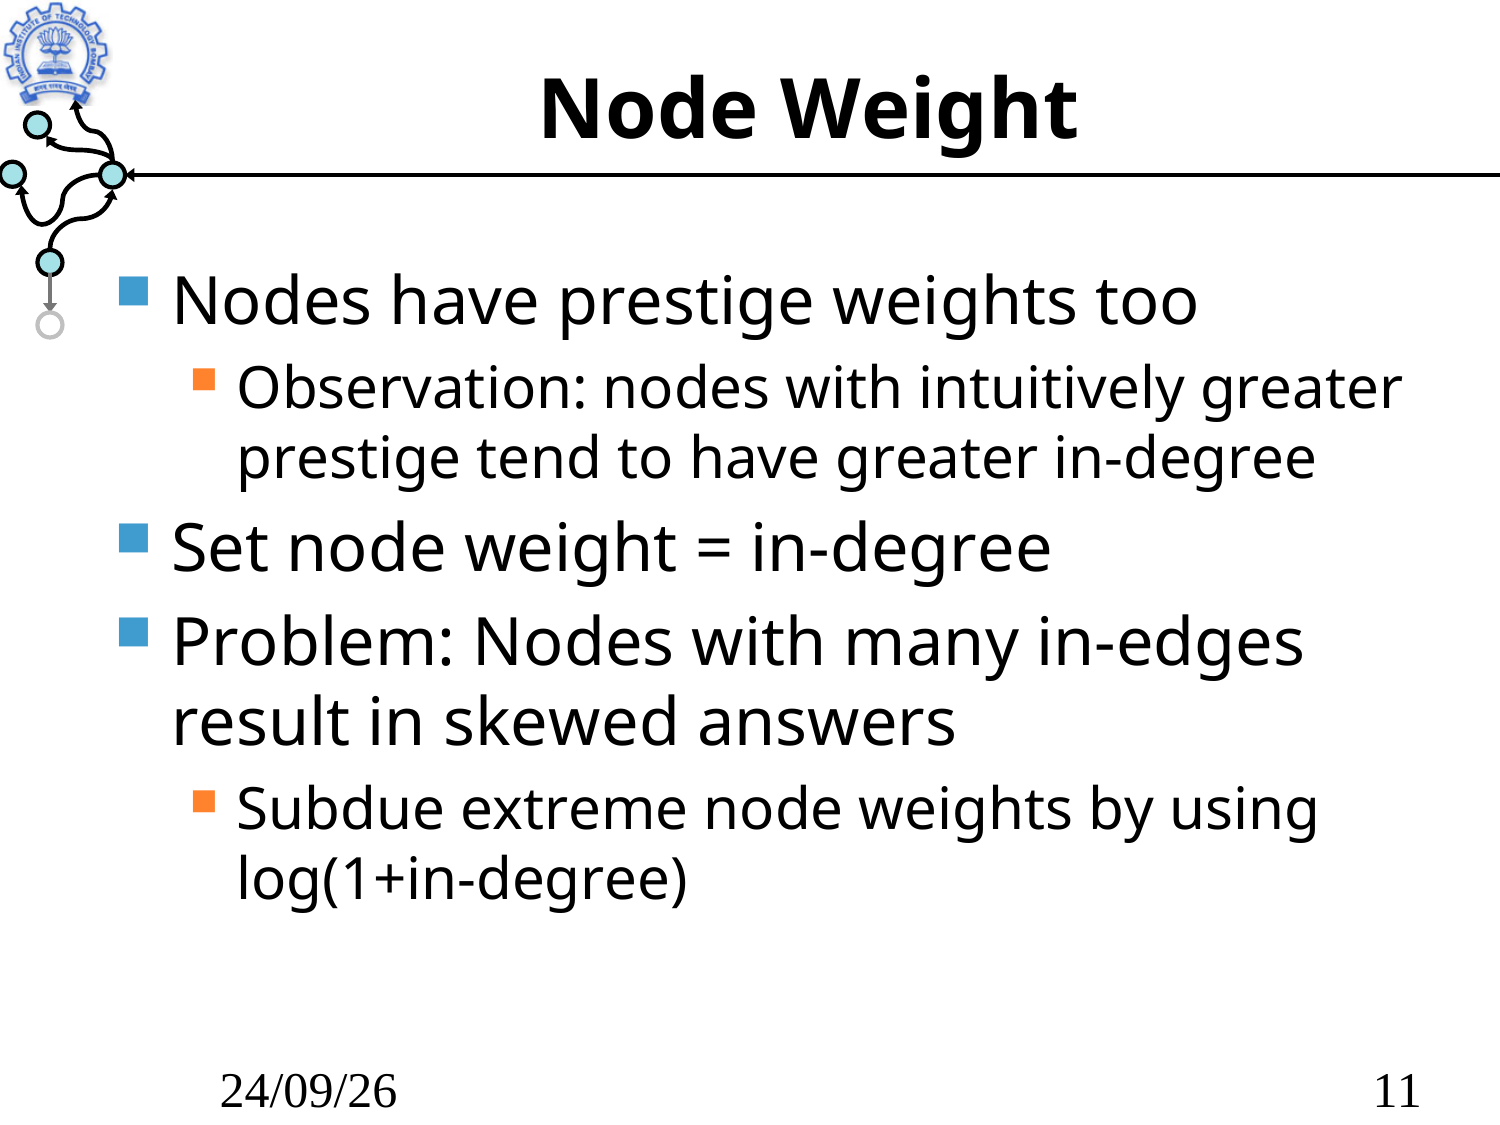

# Node Weight
Nodes have prestige weights too
Observation: nodes with intuitively greater prestige tend to have greater in-degree
Set node weight = in-degree
Problem: Nodes with many in-edges result in skewed answers
Subdue extreme node weights by using log(1+in-degree)
11